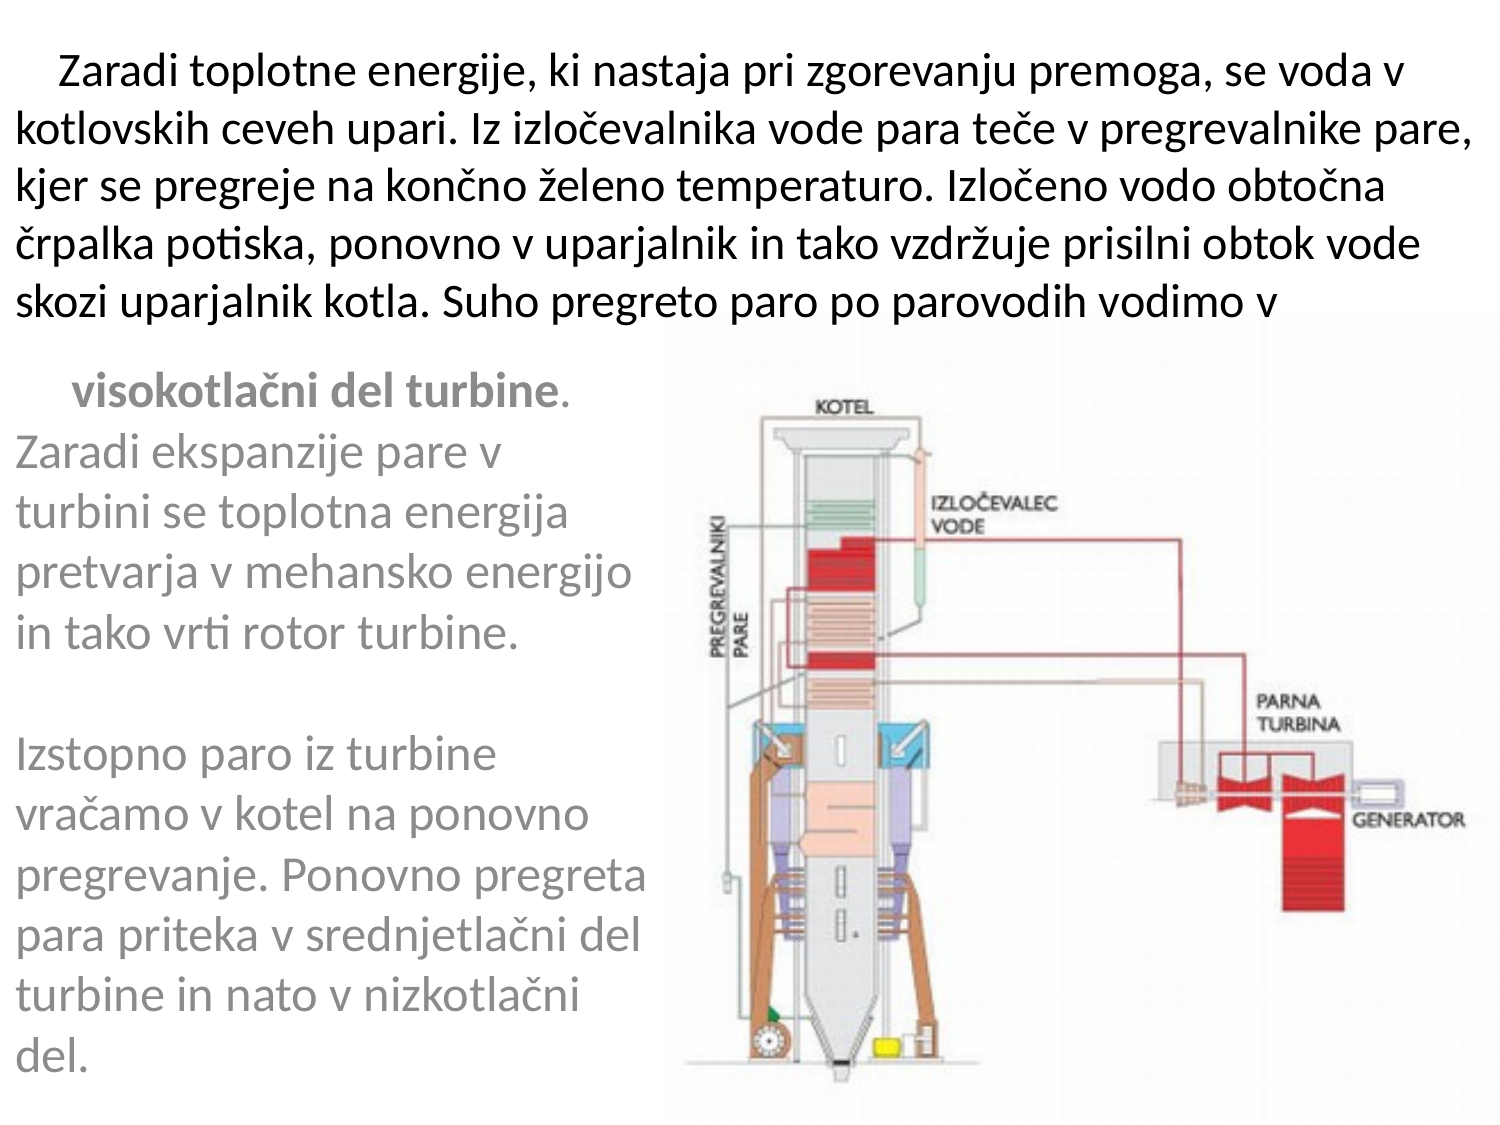

# Zaradi toplotne energije, ki nastaja pri zgorevanju premoga, se voda v kotlovskih ceveh upari. Iz izločevalnika vode para teče v pregrevalnike pare, kjer se pregreje na končno želeno temperaturo. Izločeno vodo obtočna črpalka potiska, ponovno v uparjalnik in tako vzdržuje prisilni obtok vode skozi uparjalnik kotla. Suho pregreto paro po parovodih vodimo v
 visokotlačni del turbine. Zaradi ekspanzije pare v turbini se toplotna energija pretvarja v mehansko energijo in tako vrti rotor turbine.
Izstopno paro iz turbine vračamo v kotel na ponovno pregrevanje. Ponovno pregreta para priteka v srednjetlačni del turbine in nato v nizkotlačni del.